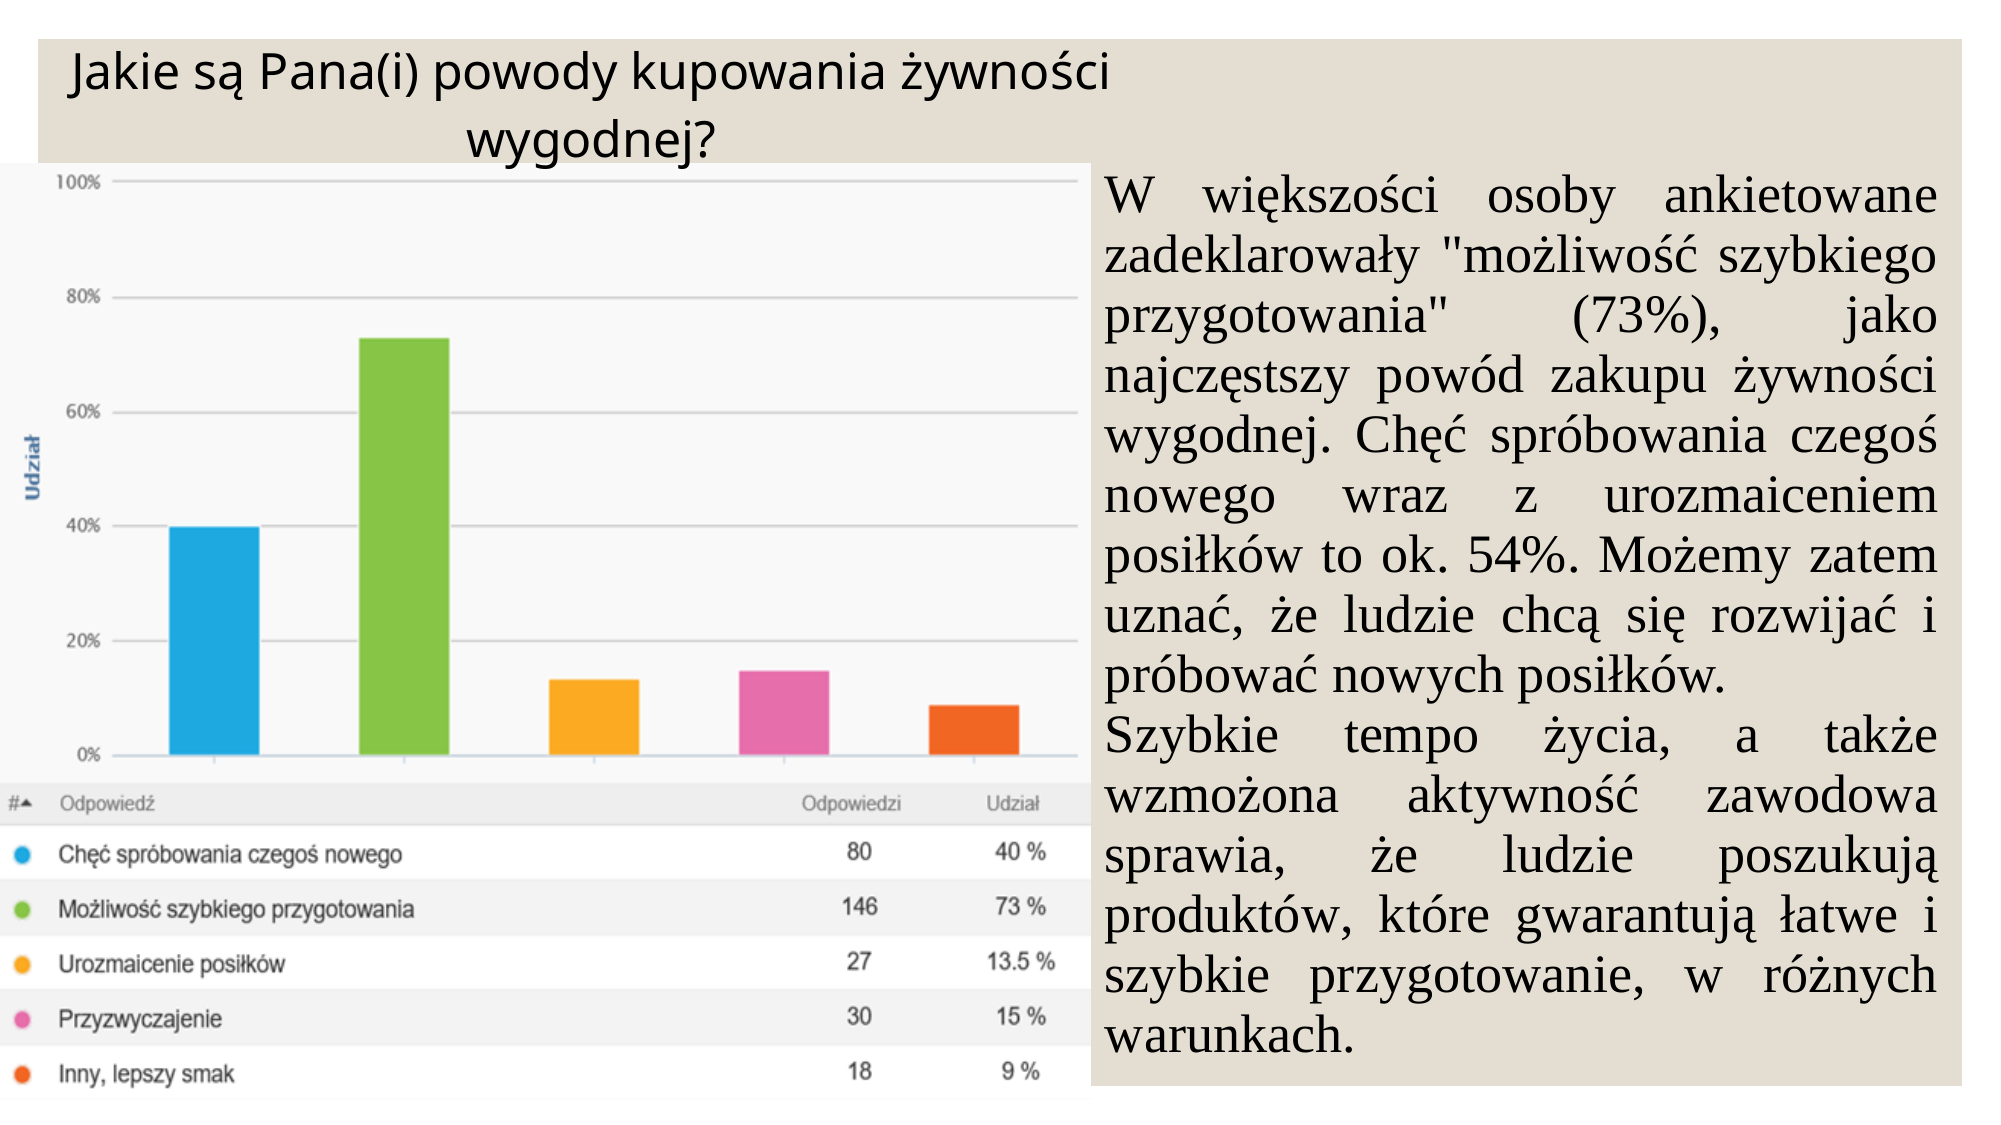

Jakie są Pana(i) powody kupowania żywności wygodnej?
W większości osoby ankietowane zadeklarowały "możliwość szybkiego przygotowania" (73%), jako najczęstszy powód zakupu żywności wygodnej. Chęć spróbowania czegoś nowego wraz z urozmaiceniem posiłków to ok. 54%. Możemy zatem uznać, że ludzie chcą się rozwijać i próbować nowych posiłków.
Szybkie tempo życia, a także wzmożona aktywność zawodowa sprawia, że ludzie poszukują produktów, które gwarantują łatwe i szybkie przygotowanie, w różnych warunkach.